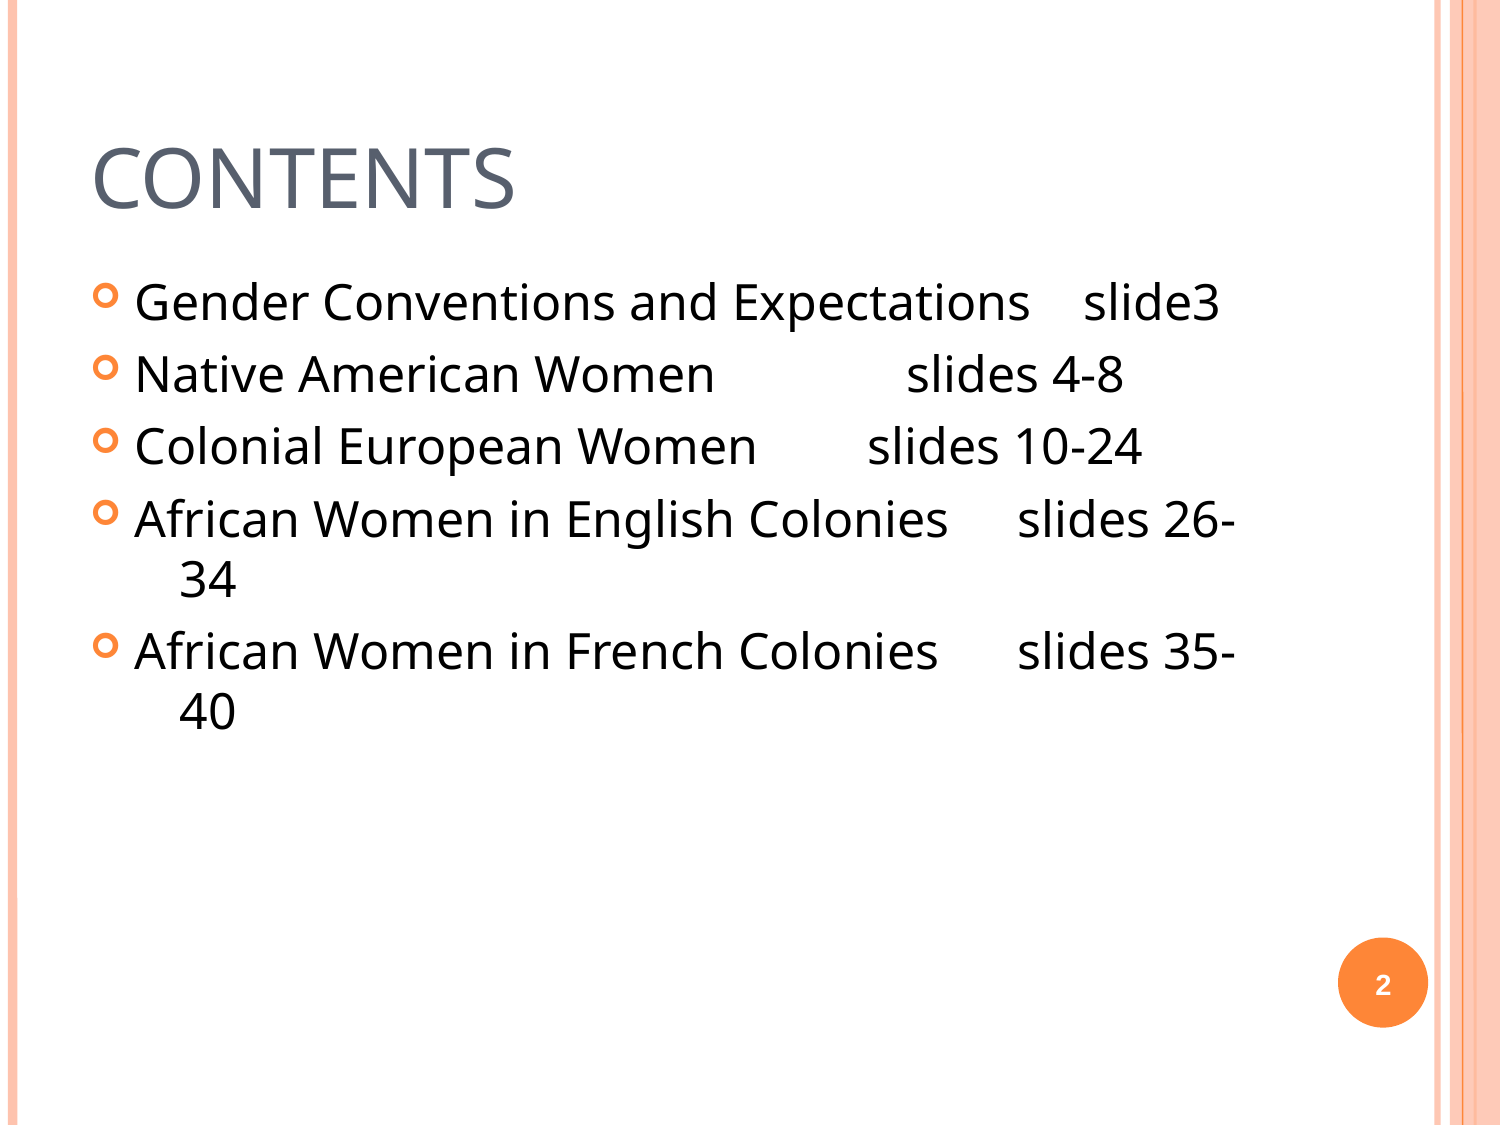

# Contents
Gender Conventions and Expectations slide3
Native American Women 		 slides 4-8
Colonial European Women		 slides 10-24
African Women in English Colonies	 slides 26-34
African Women in French Colonies	 slides 35-40
2